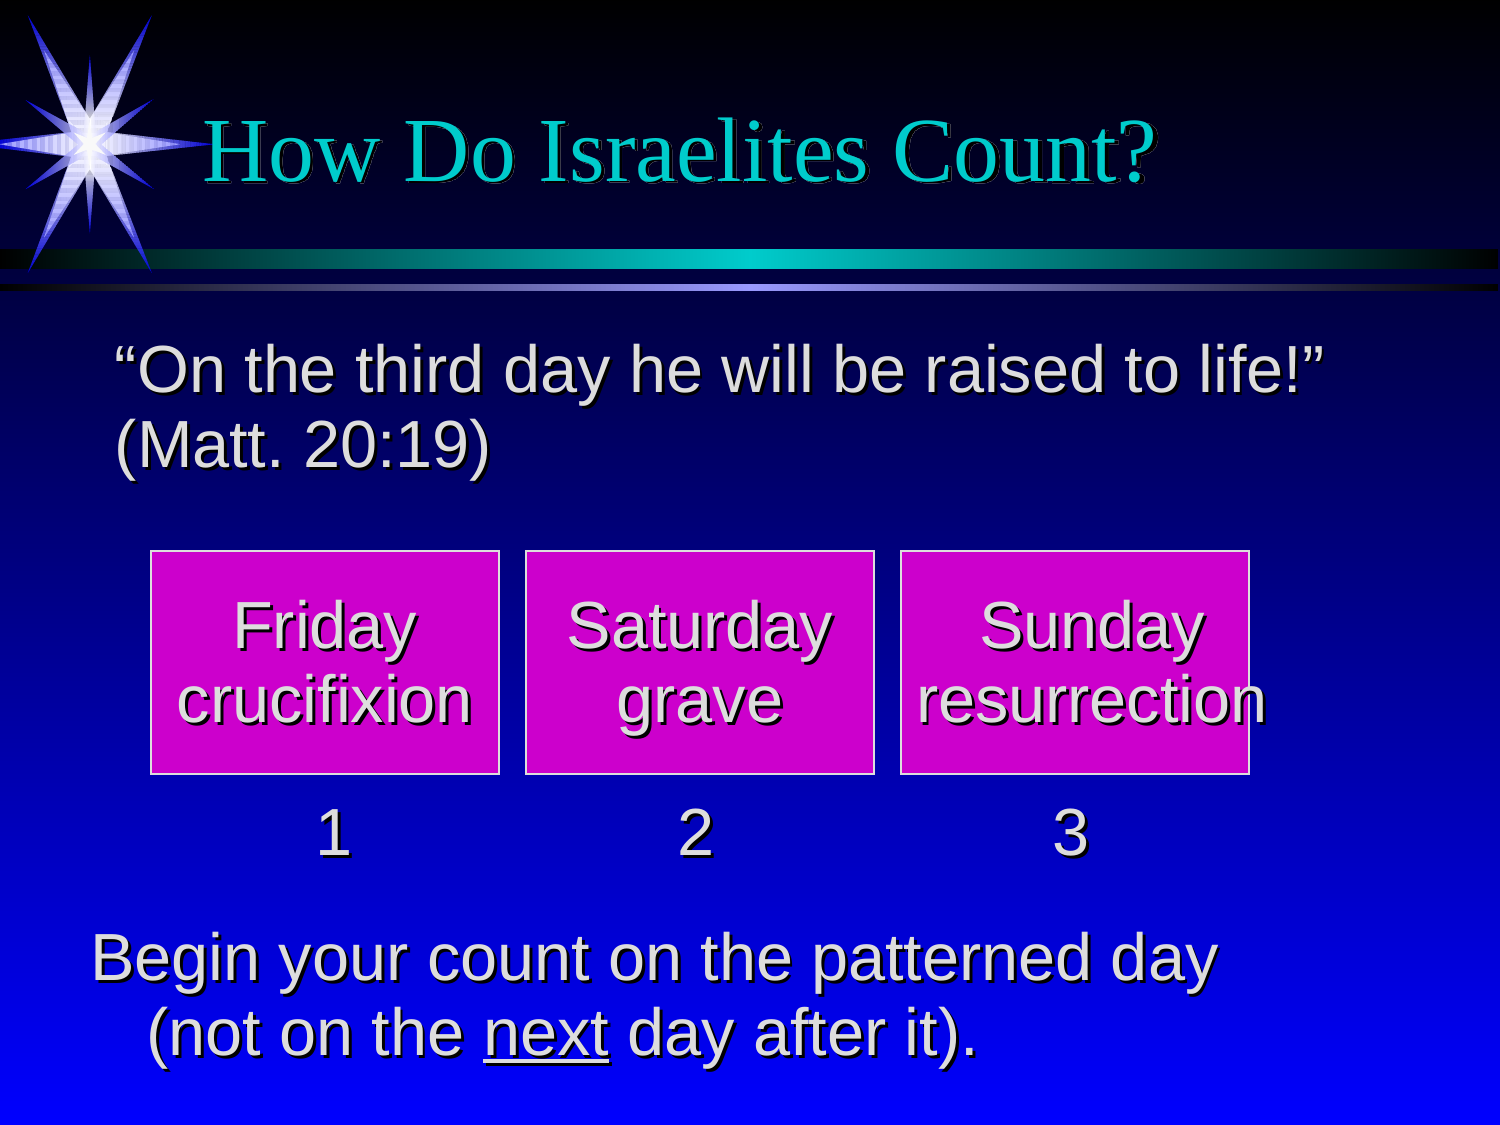

# How Do Israelites Count?
“On the third day he will be raised to life!” (Matt. 20:19)
Friday
crucifixion
Saturday
grave
Sunday
resurrection
1
2
3
Begin your count on the patterned day (not on the next day after it).